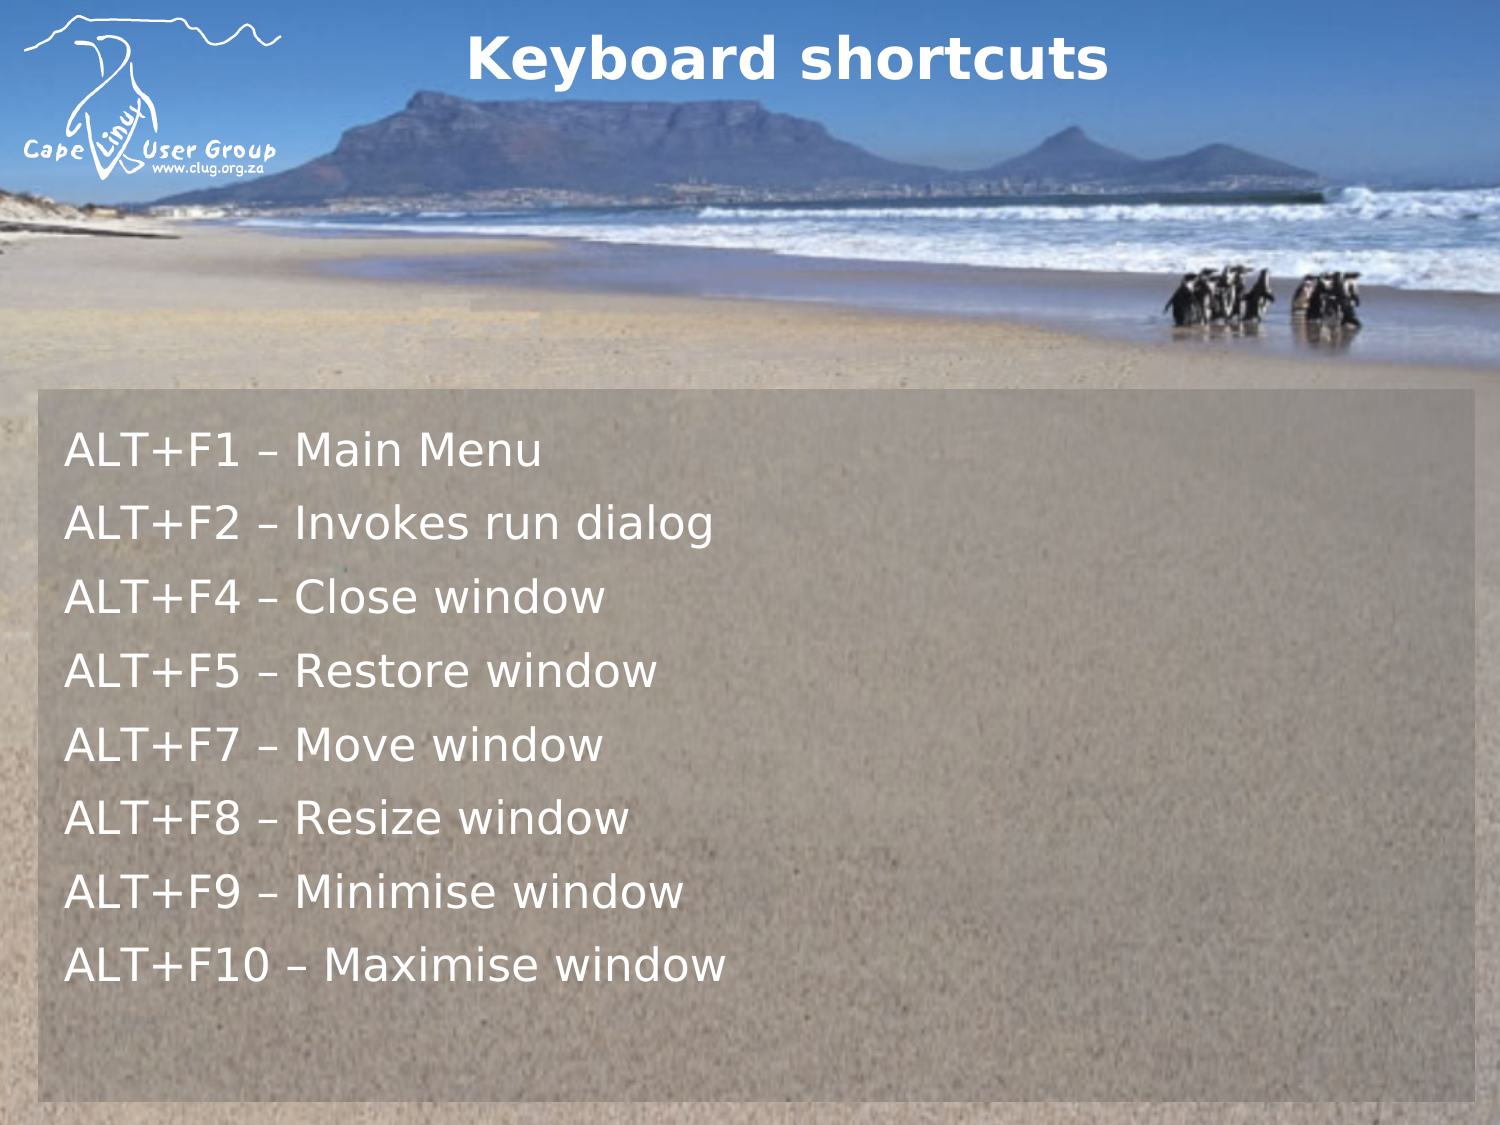

# Keyboard shortcuts
ALT+F1 – Main Menu
ALT+F2 – Invokes run dialog
ALT+F4 – Close window
ALT+F5 – Restore window
ALT+F7 – Move window
ALT+F8 – Resize window
ALT+F9 – Minimise window
ALT+F10 – Maximise window